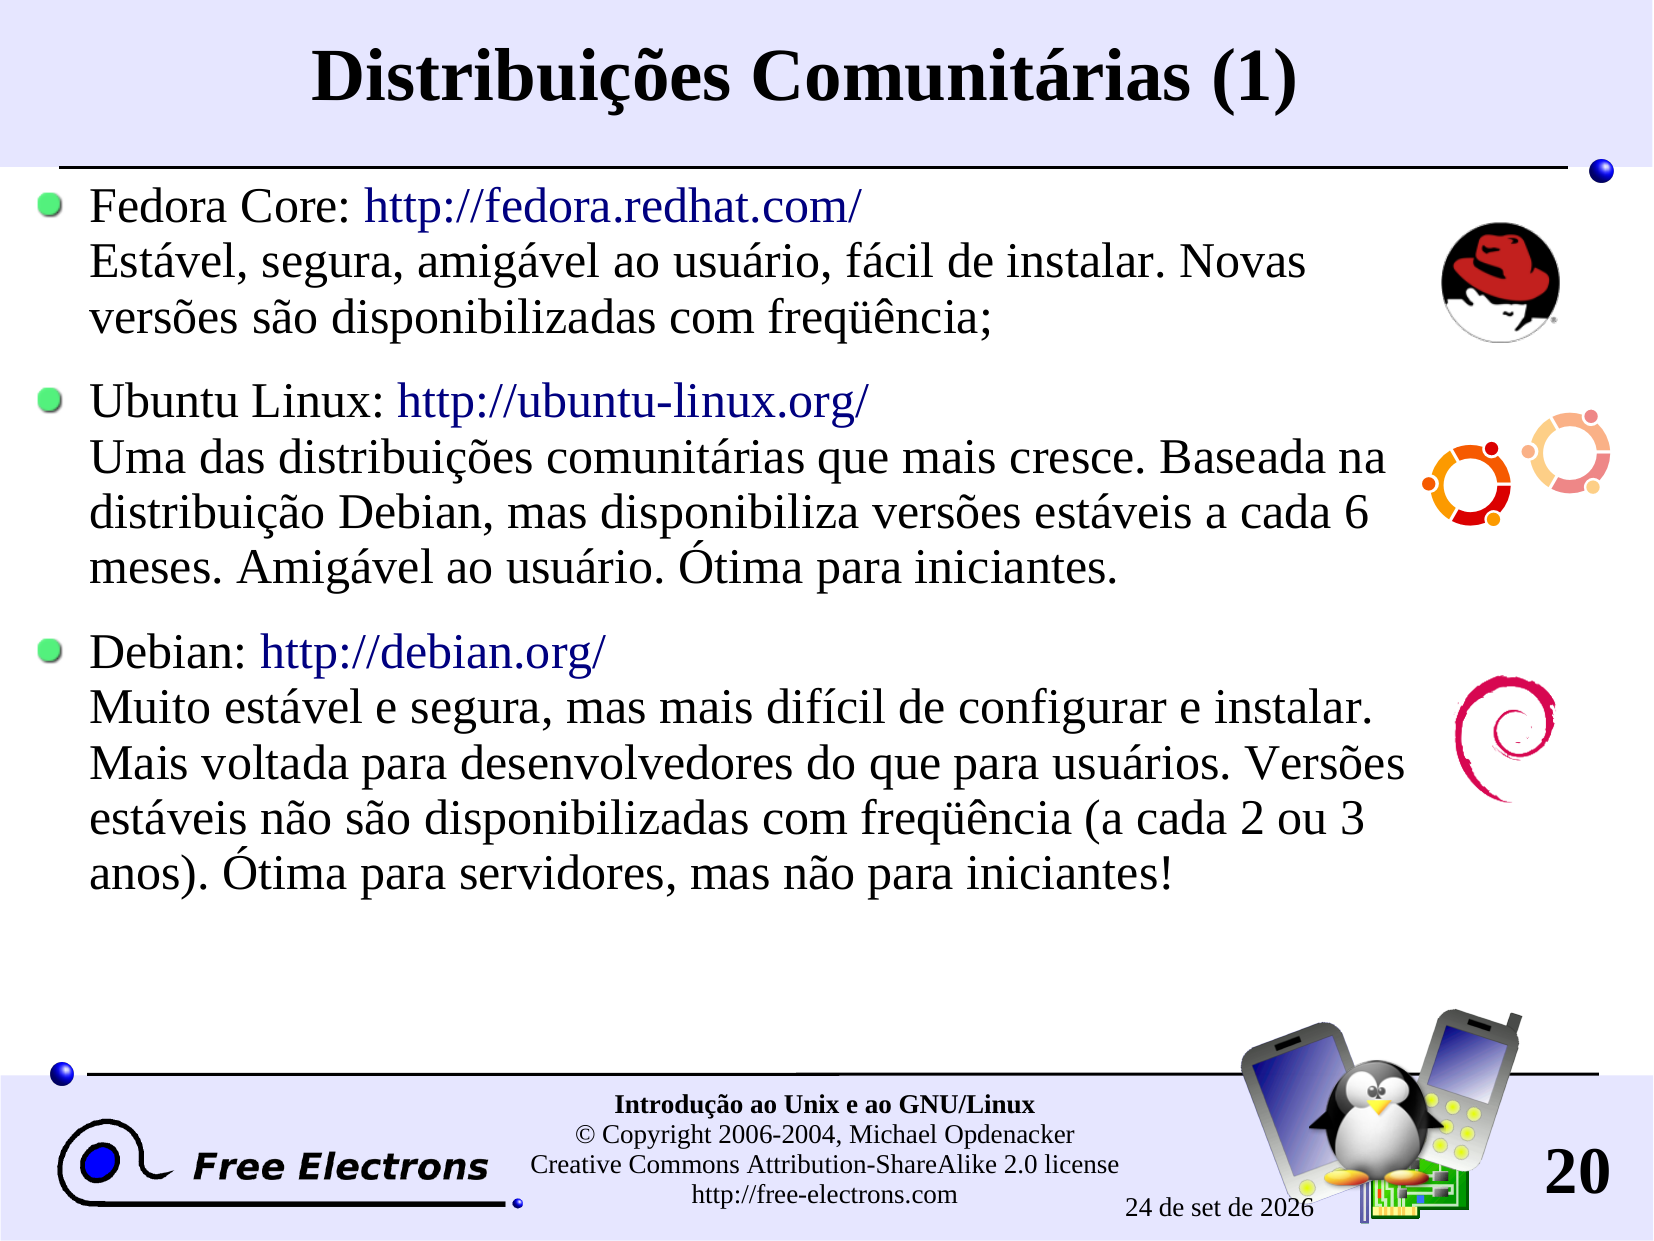

# Distribuições Comunitárias (1)
Fedora Core: http://fedora.redhat.com/
Estável, segura, amigável ao usuário, fácil de instalar. Novas versões são disponibilizadas com freqüência;
Ubuntu Linux: http://ubuntu-linux.org/
Uma das distribuições comunitárias que mais cresce. Baseada na distribuição Debian, mas disponibiliza versões estáveis a cada 6 meses. Amigável ao usuário. Ótima para iniciantes.
Debian: http://debian.org/
Muito estável e segura, mas mais difícil de configurar e instalar. Mais voltada para desenvolvedores do que para usuários. Versões estáveis não são disponibilizadas com freqüência (a cada 2 ou 3 anos). Ótima para servidores, mas não para iniciantes!